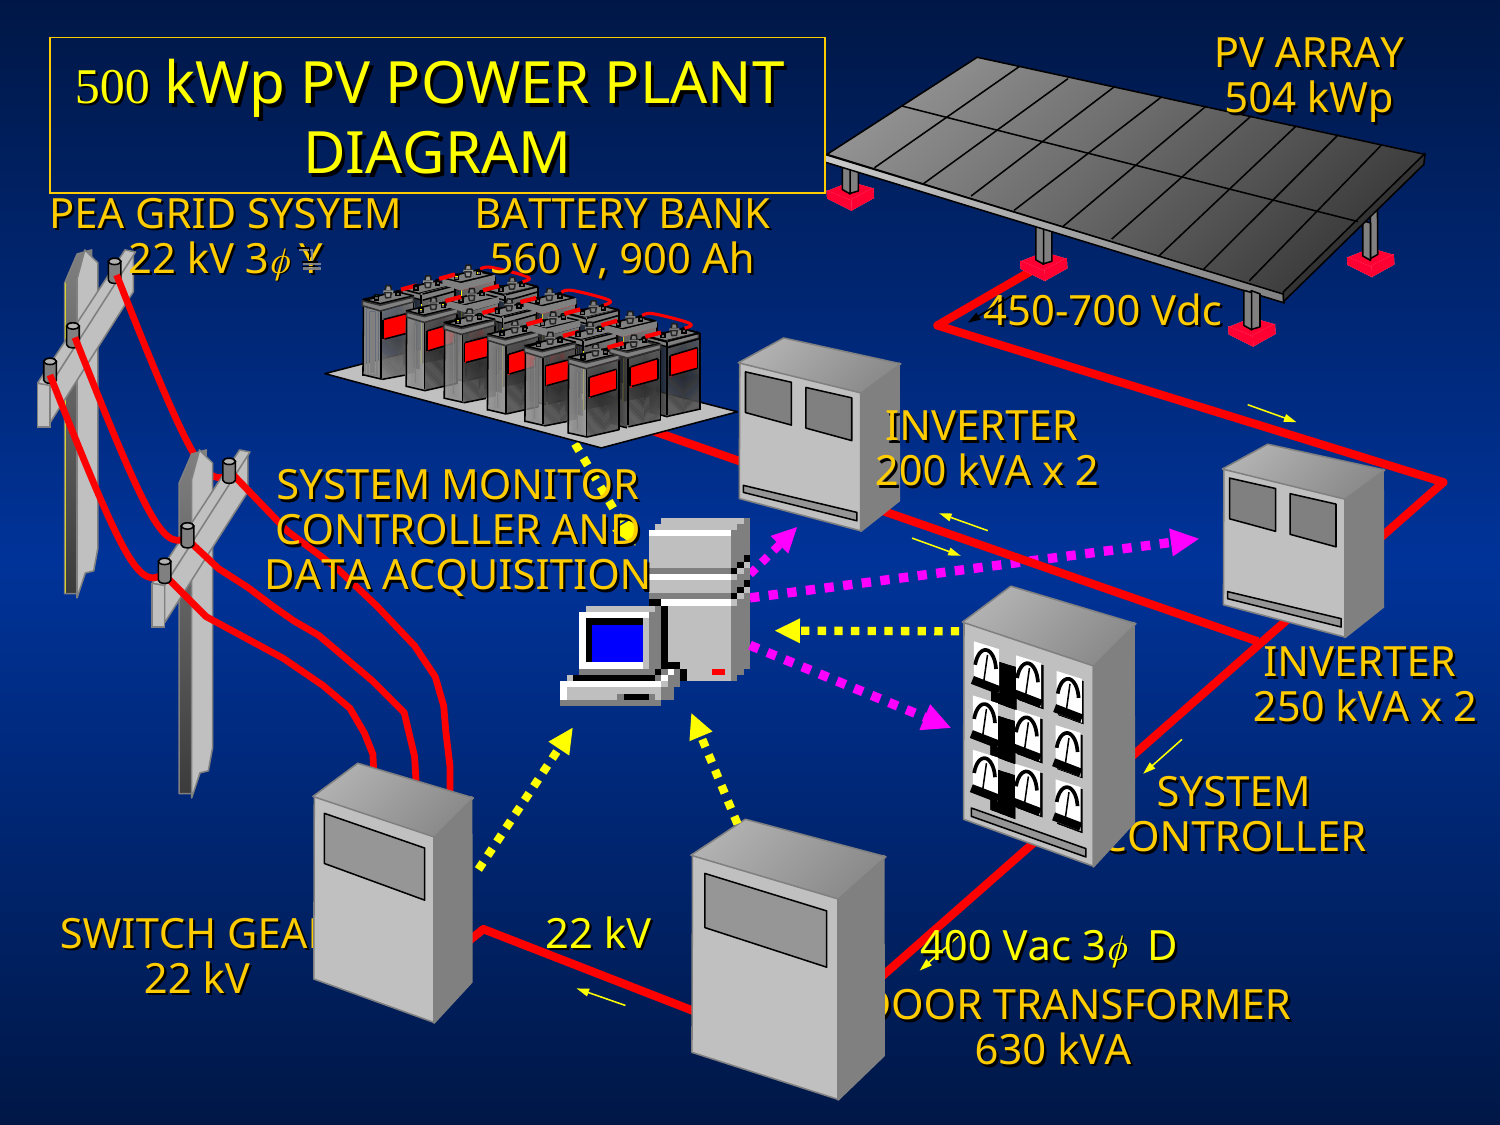

PV ARRAY
504 kWp
500 kWp PV POWER PLANT DIAGRAM
PEA GRID SYSYEM
22 kV 3 Y
BATTERY BANK
560 V, 900 Ah
450-700 Vdc
INVERTER
 200 kVA x 2
SYSTEM MONITOR
CONTROLLER AND
DATA ACQUISITION
INVERTER
 250 kVA x 2
SYSTEM
CONTROLLER
SWITCH GEAR
22 kV
22 kV
400 Vac 3 D
INDOOR TRANSFORMER
630 kVA